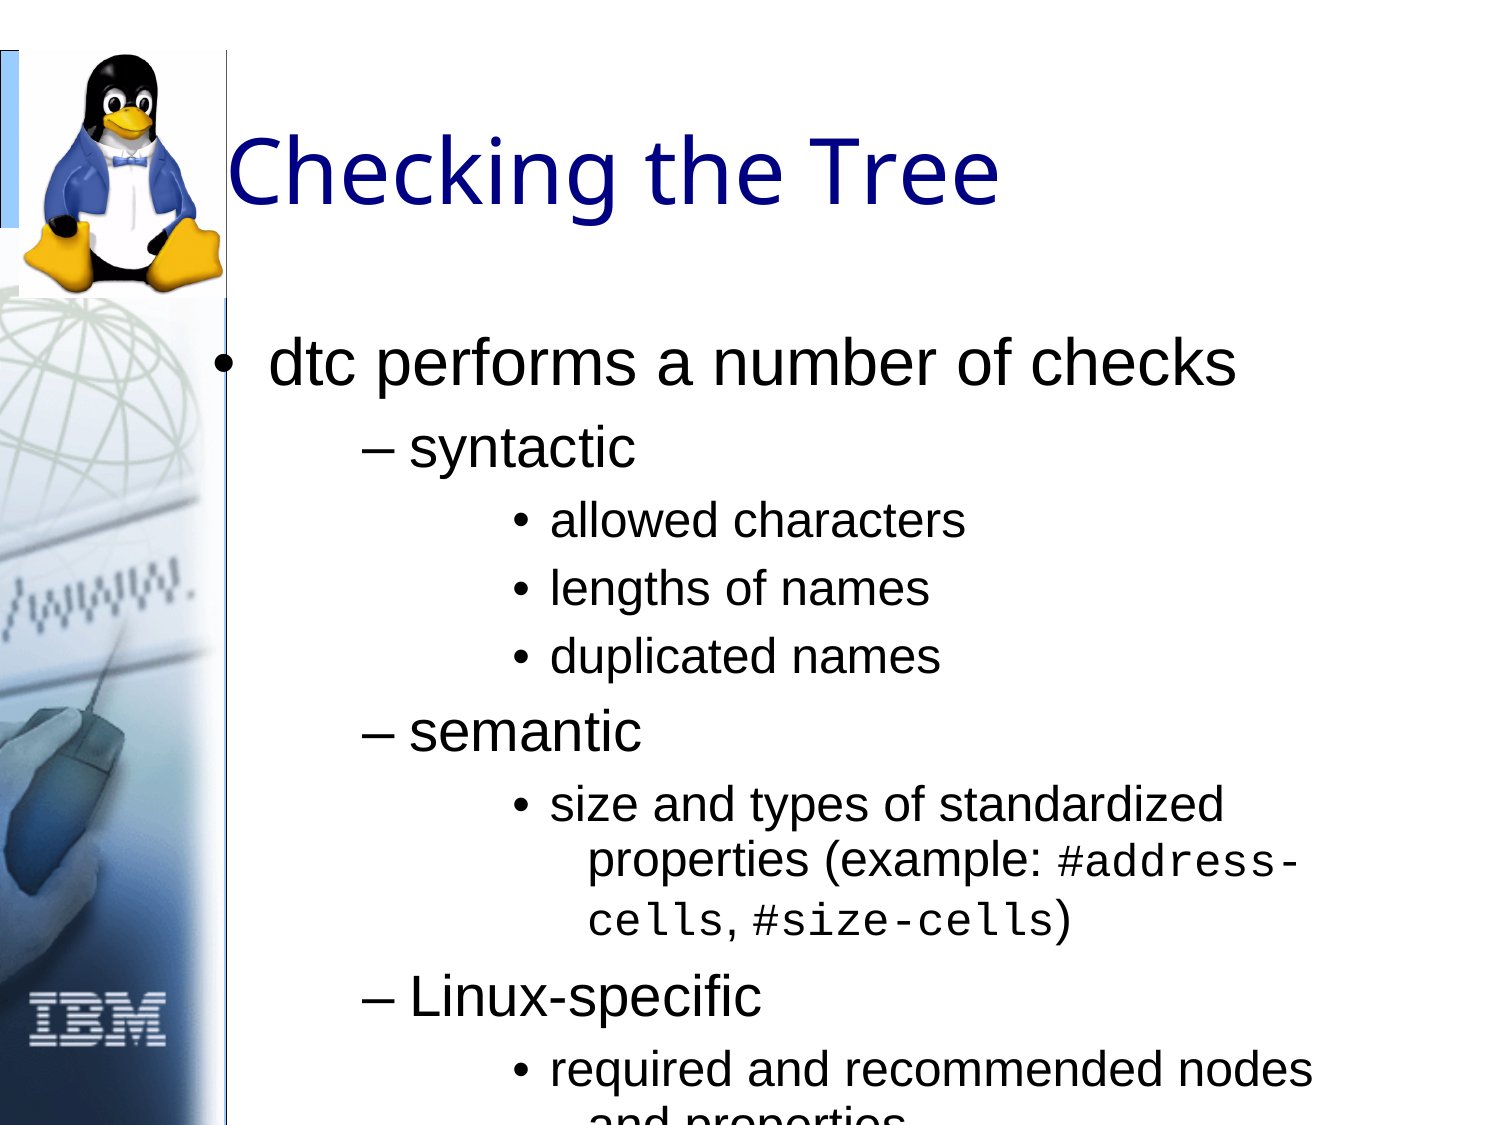

# Checking the Tree
dtc performs a number of checks
syntactic
allowed characters
lengths of names
duplicated names
semantic
size and types of standardized properties (example: #address-cells, #size-cells)
Linux-specific
required and recommended nodes and properties